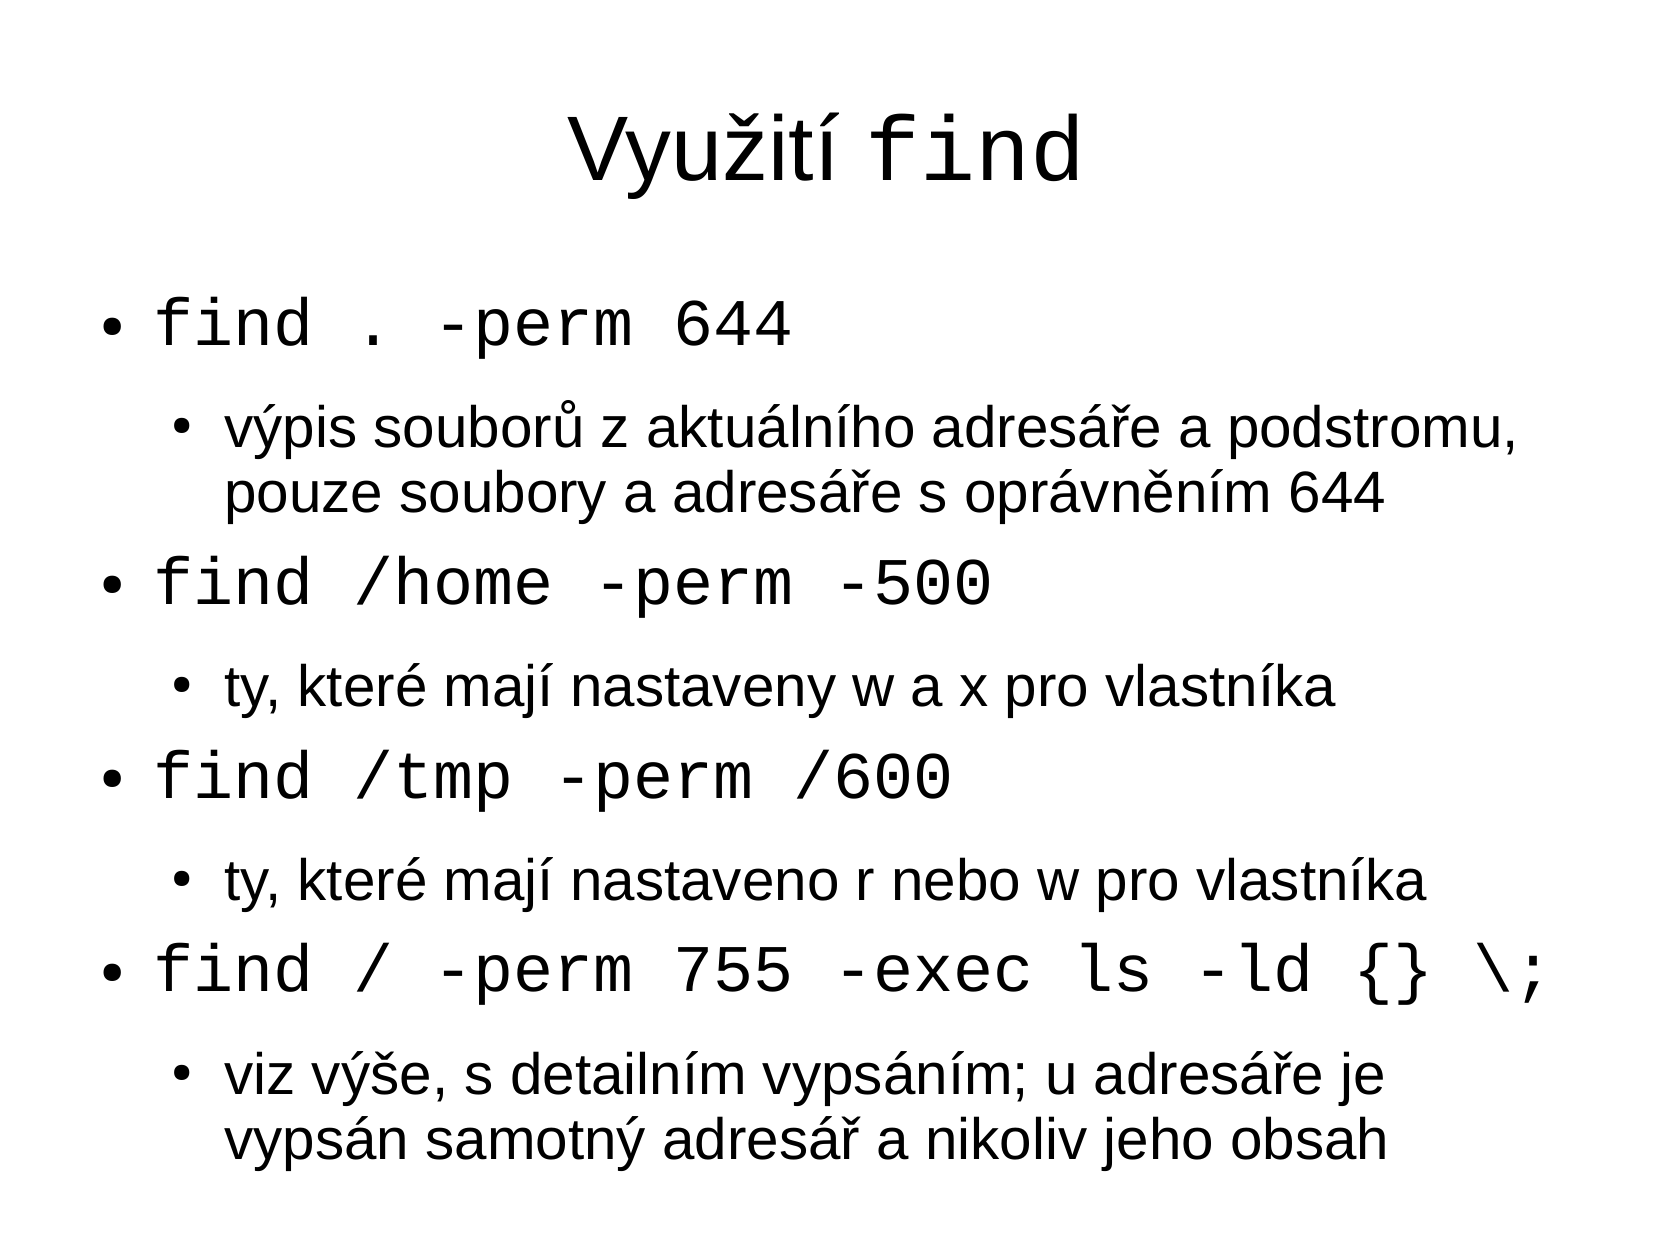

# Využití find
find . -perm 644
výpis souborů z aktuálního adresáře a podstromu, pouze soubory a adresáře s oprávněním 644
find /home -perm -500
ty, které mají nastaveny w a x pro vlastníka
find /tmp -perm /600
ty, které mají nastaveno r nebo w pro vlastníka
find / -perm 755 -exec ls -ld {} \;
viz výše, s detailním vypsáním; u adresáře je vypsán samotný adresář a nikoliv jeho obsah